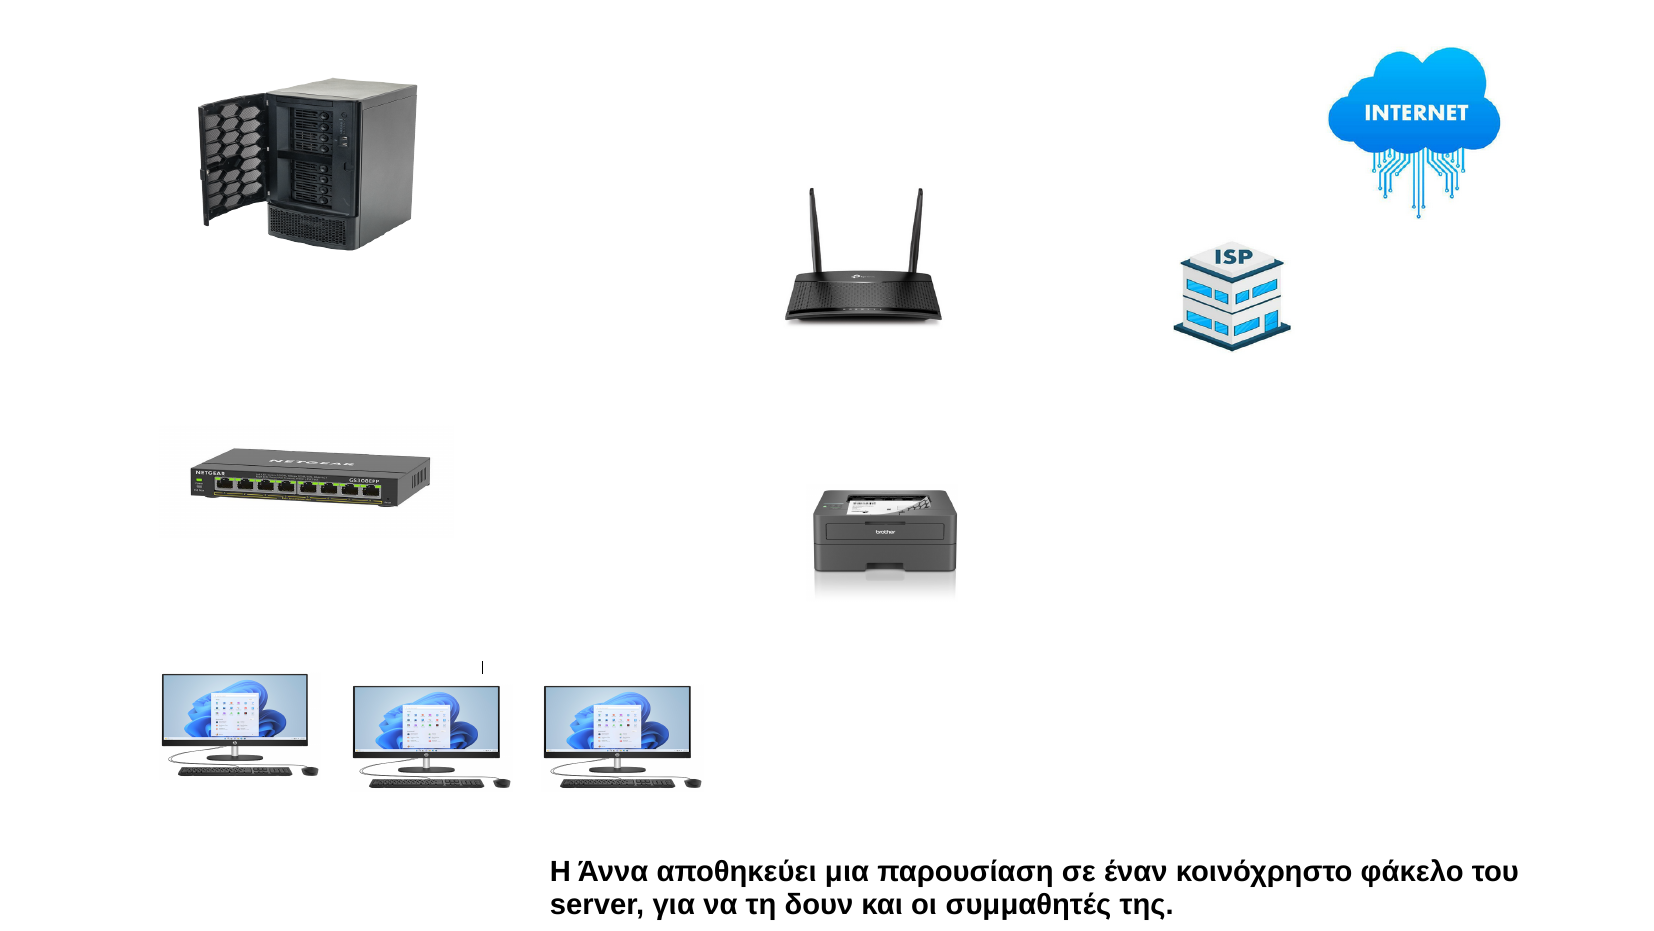

Η Άννα αποθηκεύει μια παρουσίαση σε έναν κοινόχρηστο φάκελο του server, για να τη δουν και οι συμμαθητές της.